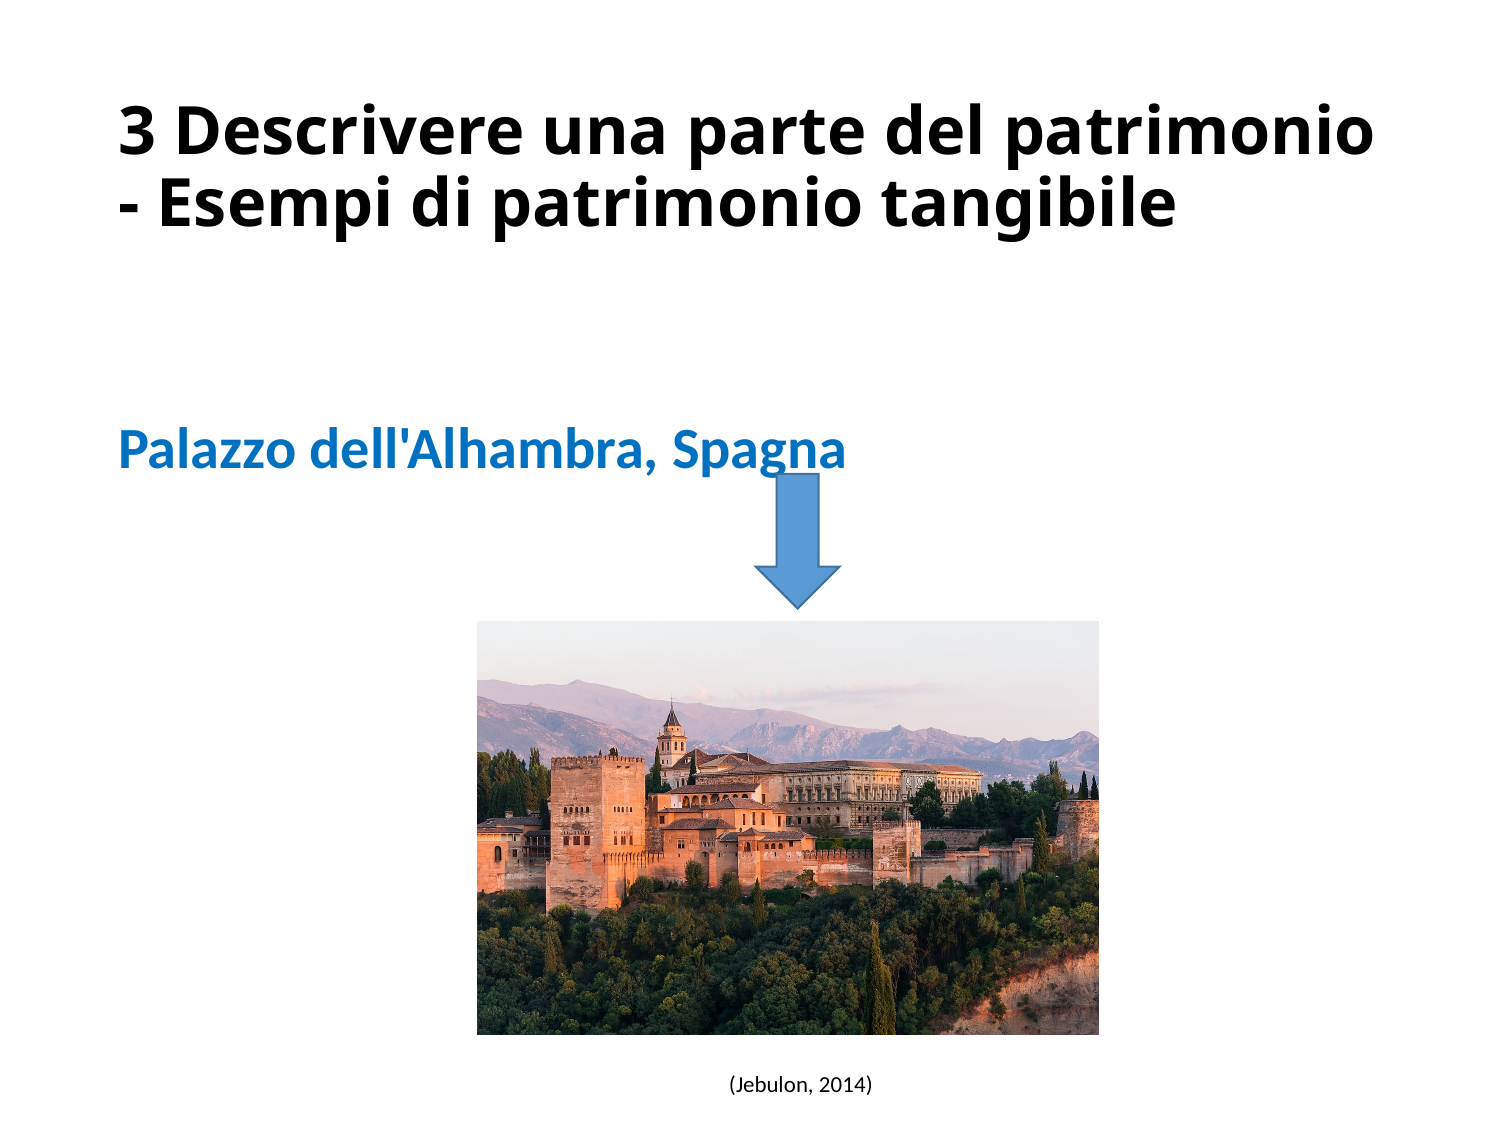

# 3 Descrivere una parte del patrimonio - Esempi di patrimonio tangibile
Palazzo dell'Alhambra, Spagna
 (Jebulon, 2014)